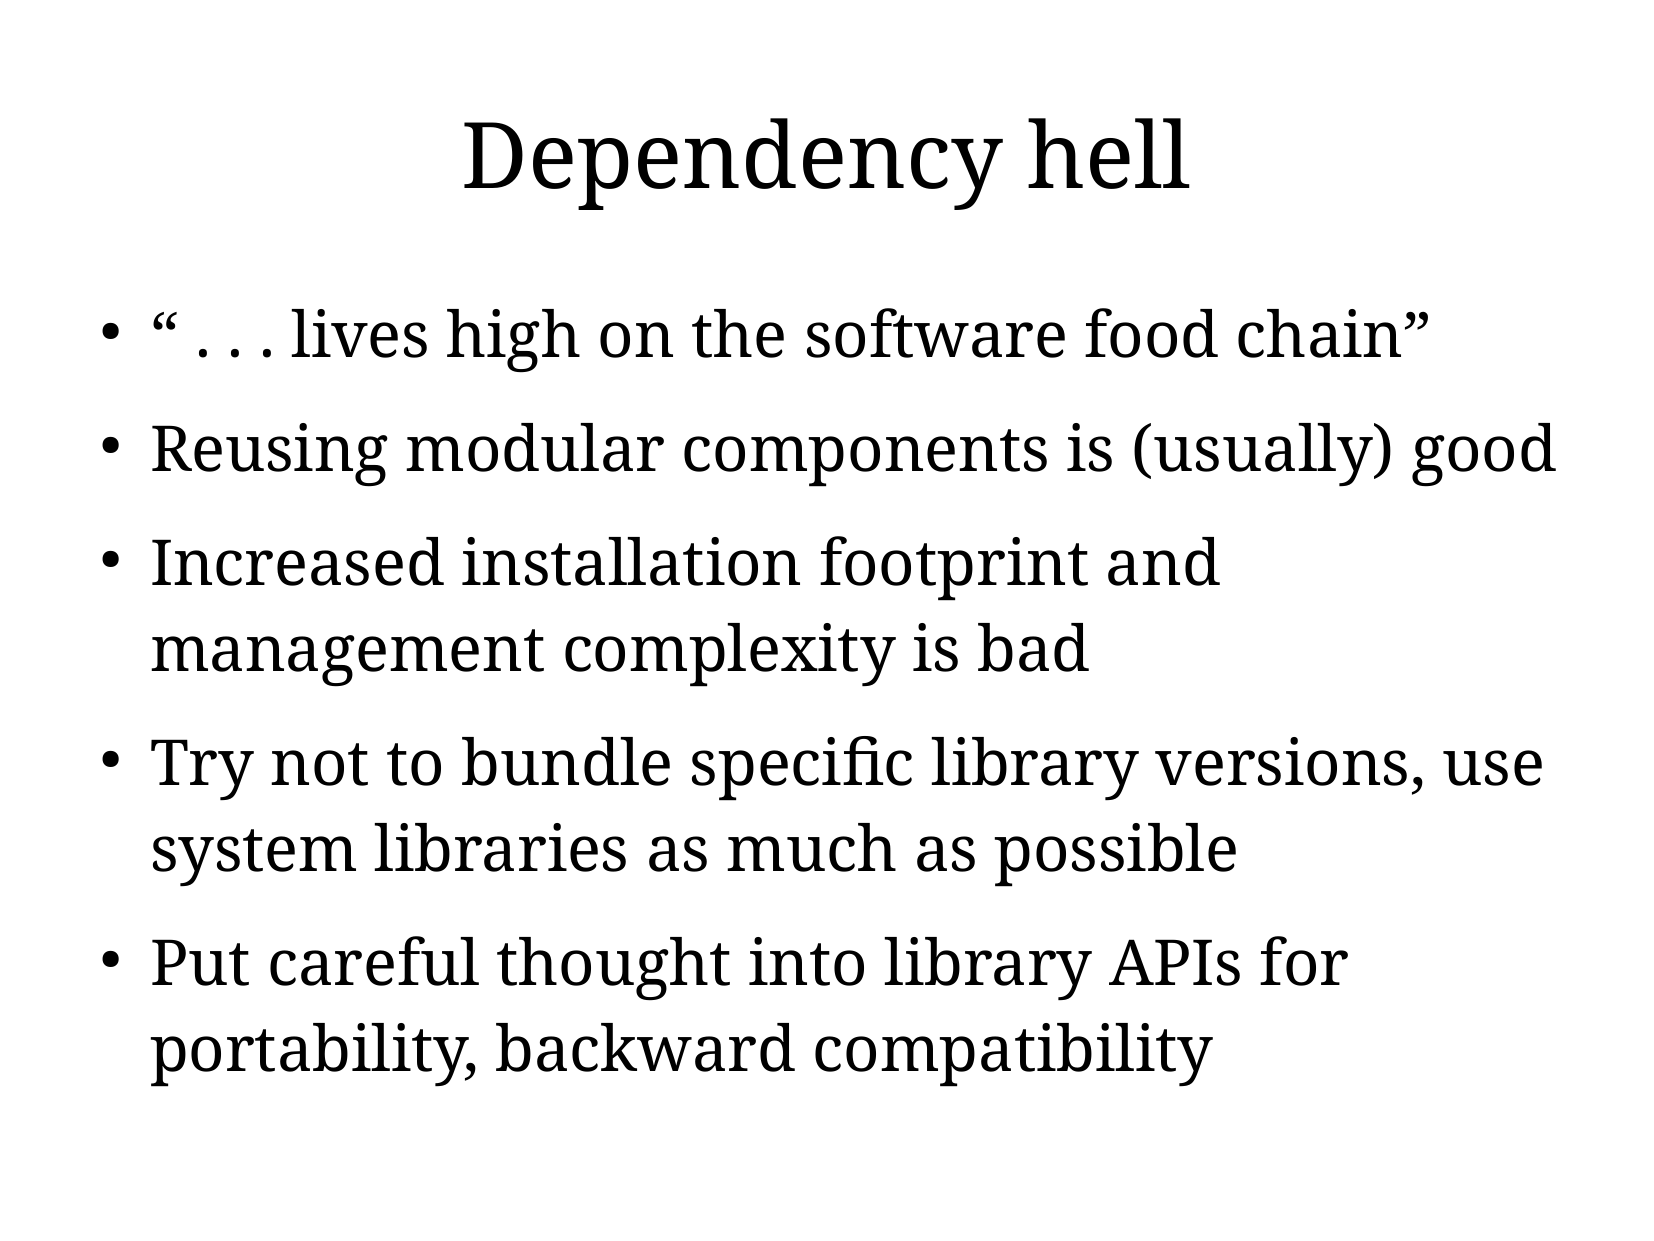

# Dependency hell
“ . . . lives high on the software food chain”
Reusing modular components is (usually) good
Increased installation footprint and management complexity is bad
Try not to bundle specific library versions, use system libraries as much as possible
Put careful thought into library APIs for portability, backward compatibility